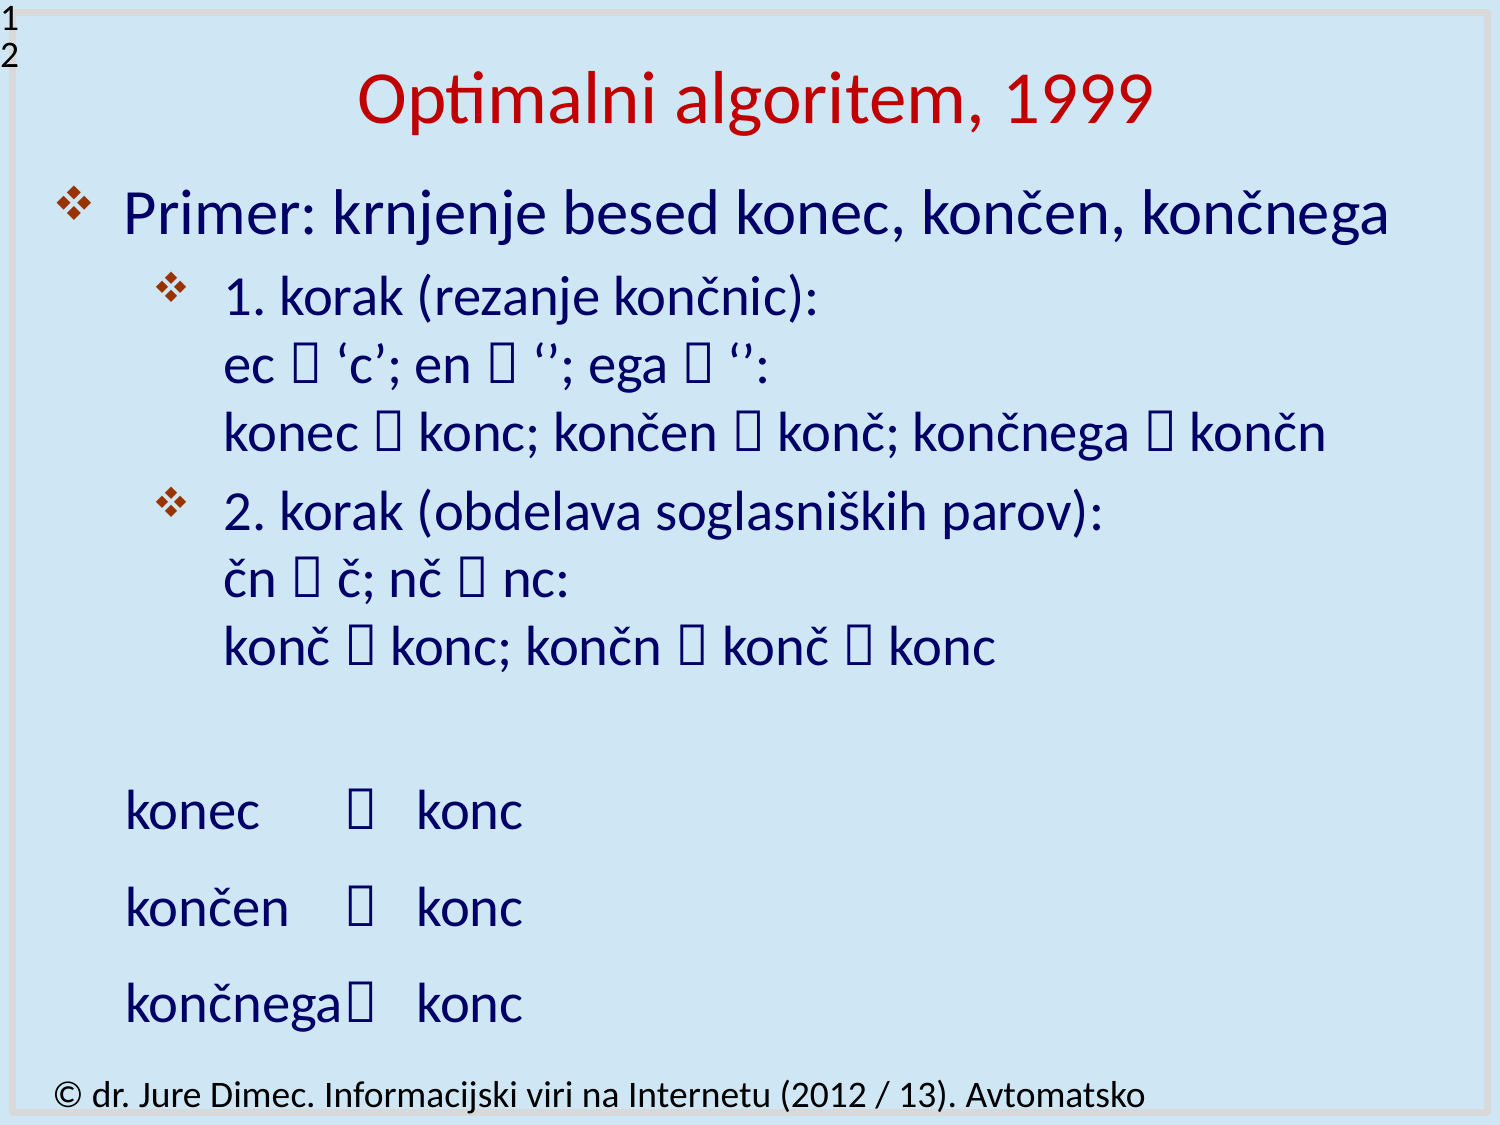

# Optimalni algoritem, 1999
Primer: krnjenje besed konec, končen, končnega
1. korak (rezanje končnic):
ec  ‘c’; en  ‘’; ega  ‘’:
konec  konc; končen  konč; končnega  končn
2. korak (obdelava soglasniških parov):
čn  č; nč  nc:
konč  konc; končn  konč  konc
		konec 	 	konc
		končen	 	konc
		končnega	 	konc
© dr. Jure Dimec. Informacijski viri na Internetu (2012 / 13). Avtomatsko indeksiranje 2.